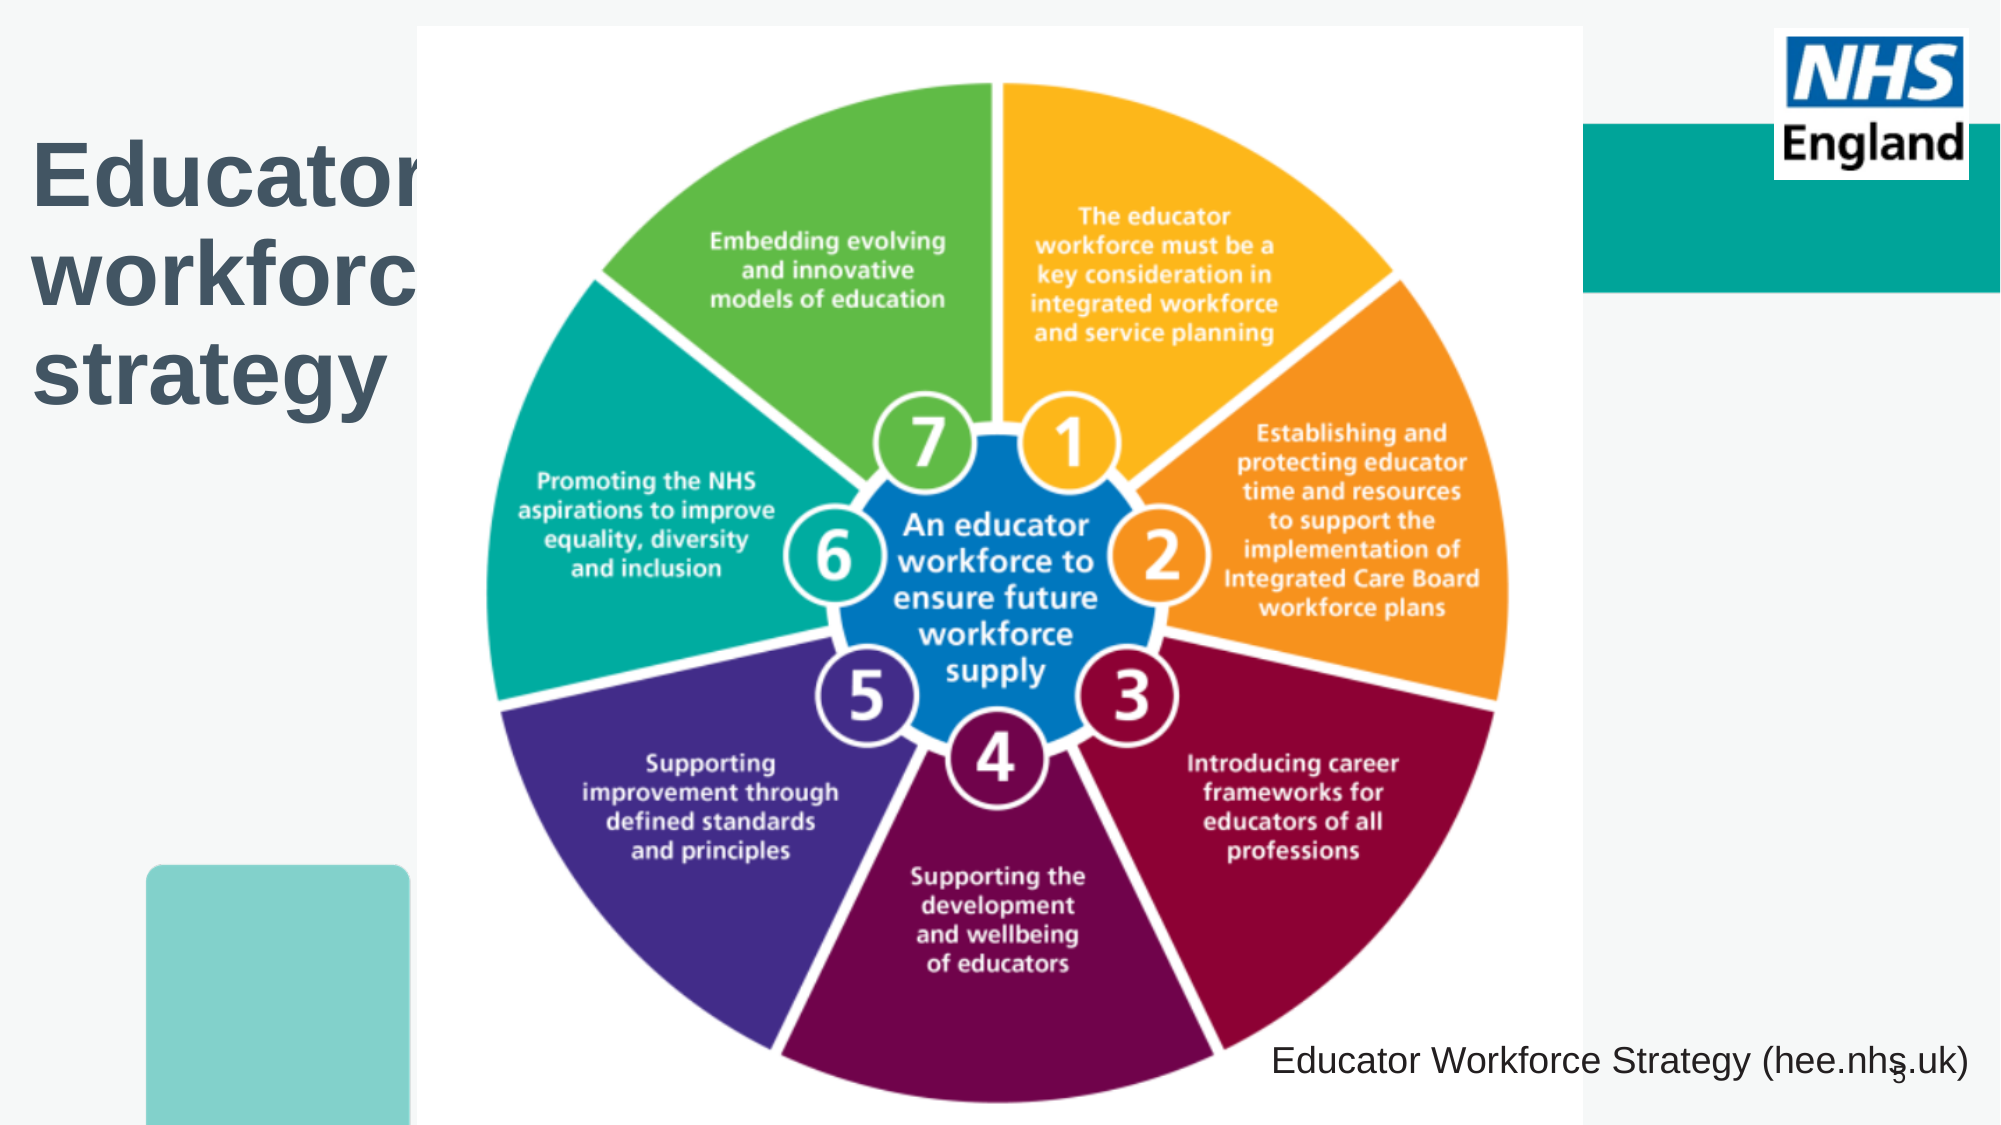

Educator workforce strategy
Educator Workforce Strategy (hee.nhs.uk)